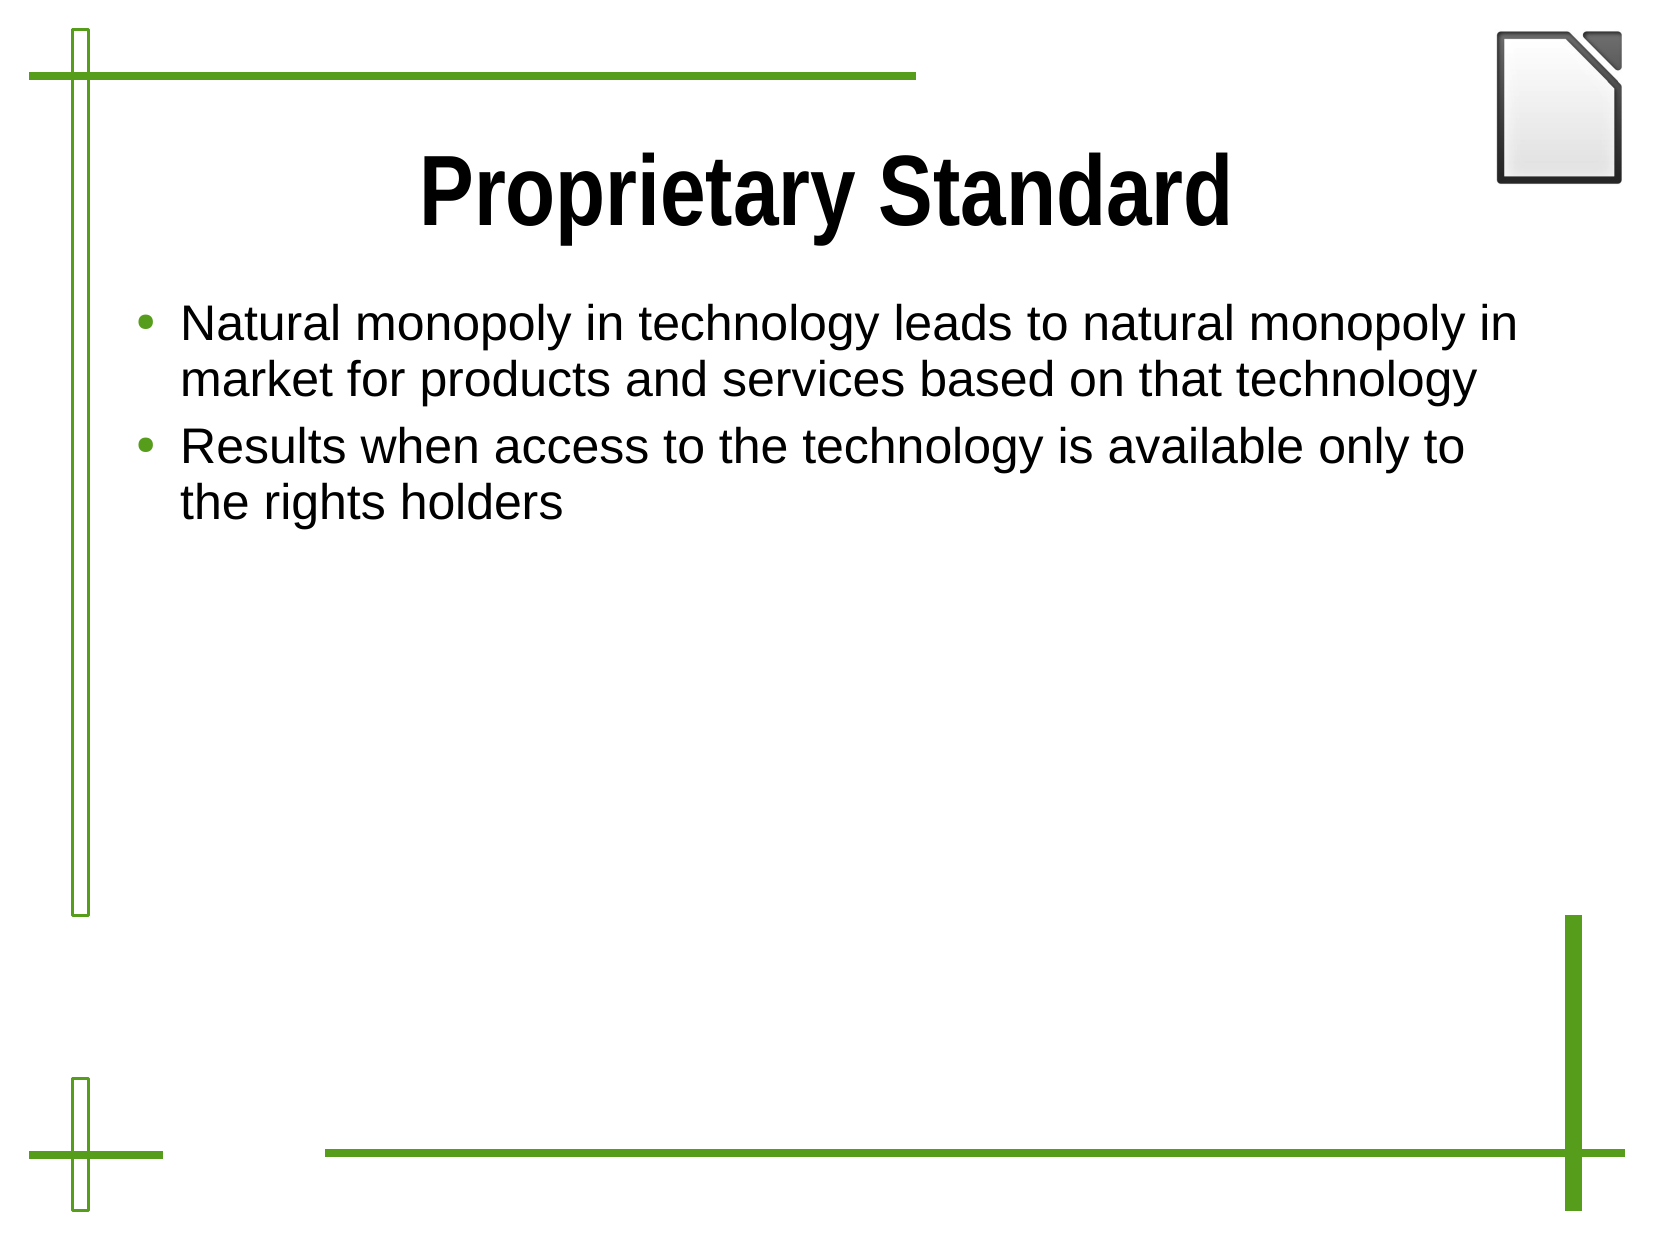

# Proprietary Standard
Natural monopoly in technology leads to natural monopoly in market for products and services based on that technology
Results when access to the technology is available only to the rights holders